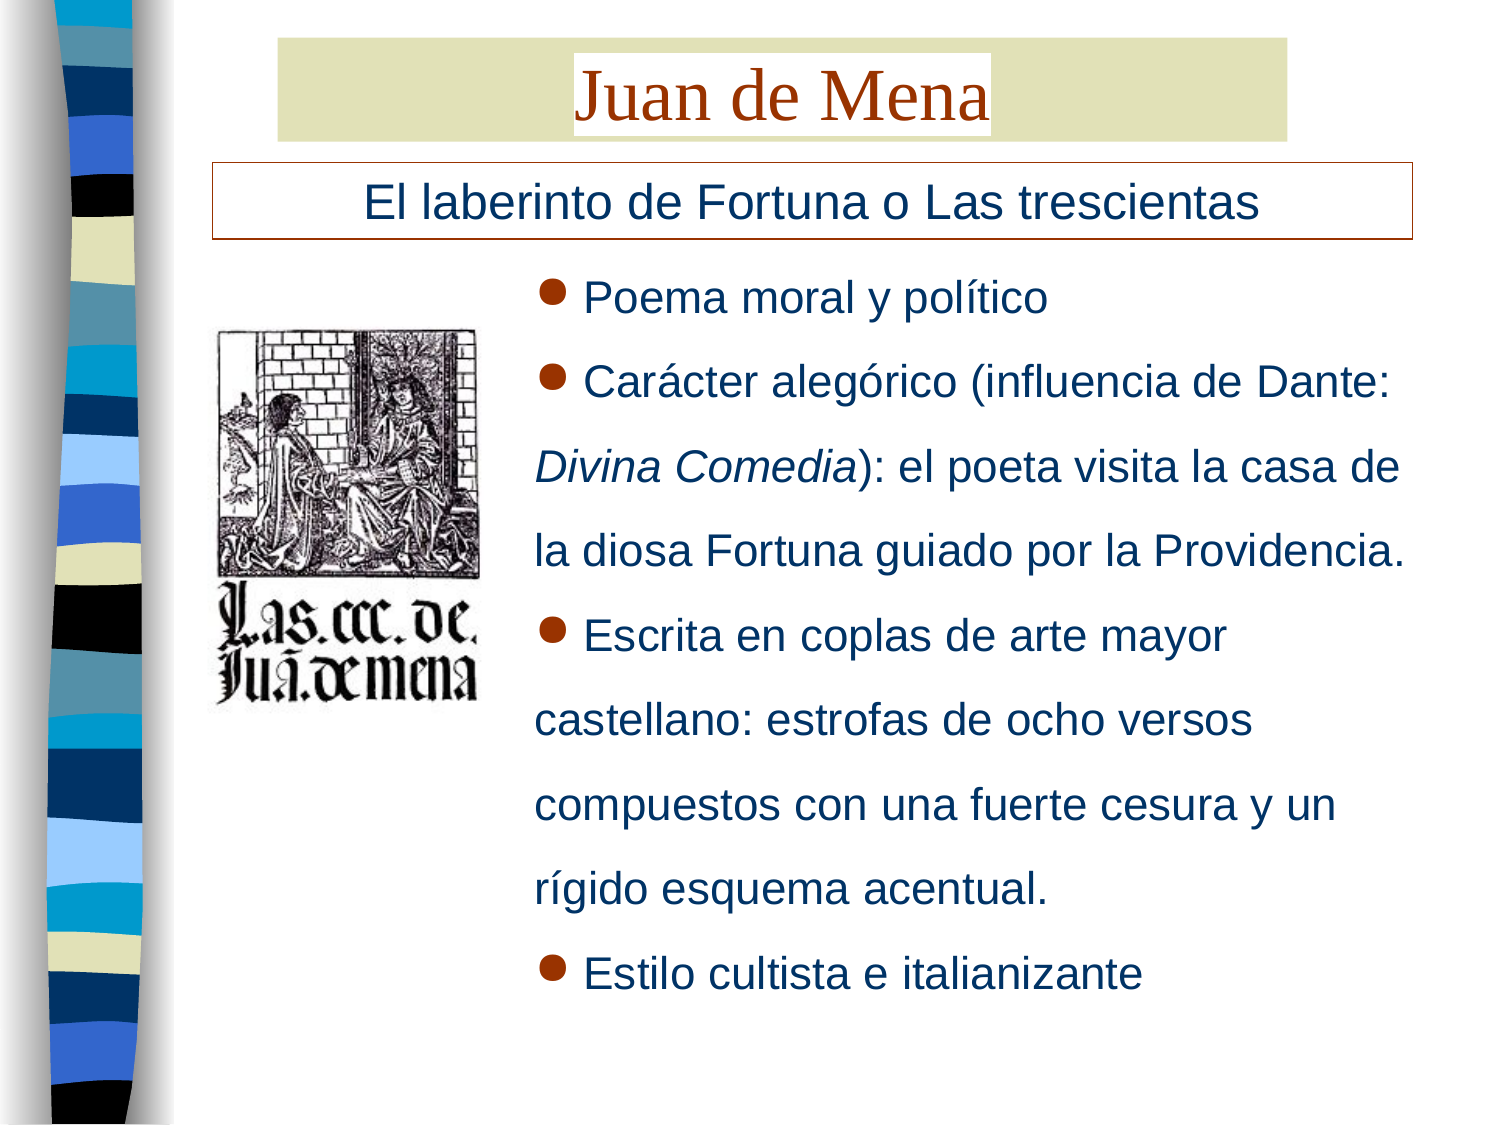

# Juan de Mena
El laberinto de Fortuna o Las trescientas
 Poema moral y político
 Carácter alegórico (influencia de Dante: Divina Comedia): el poeta visita la casa de la diosa Fortuna guiado por la Providencia.
 Escrita en coplas de arte mayor castellano: estrofas de ocho versos compuestos con una fuerte cesura y un rígido esquema acentual.
 Estilo cultista e italianizante